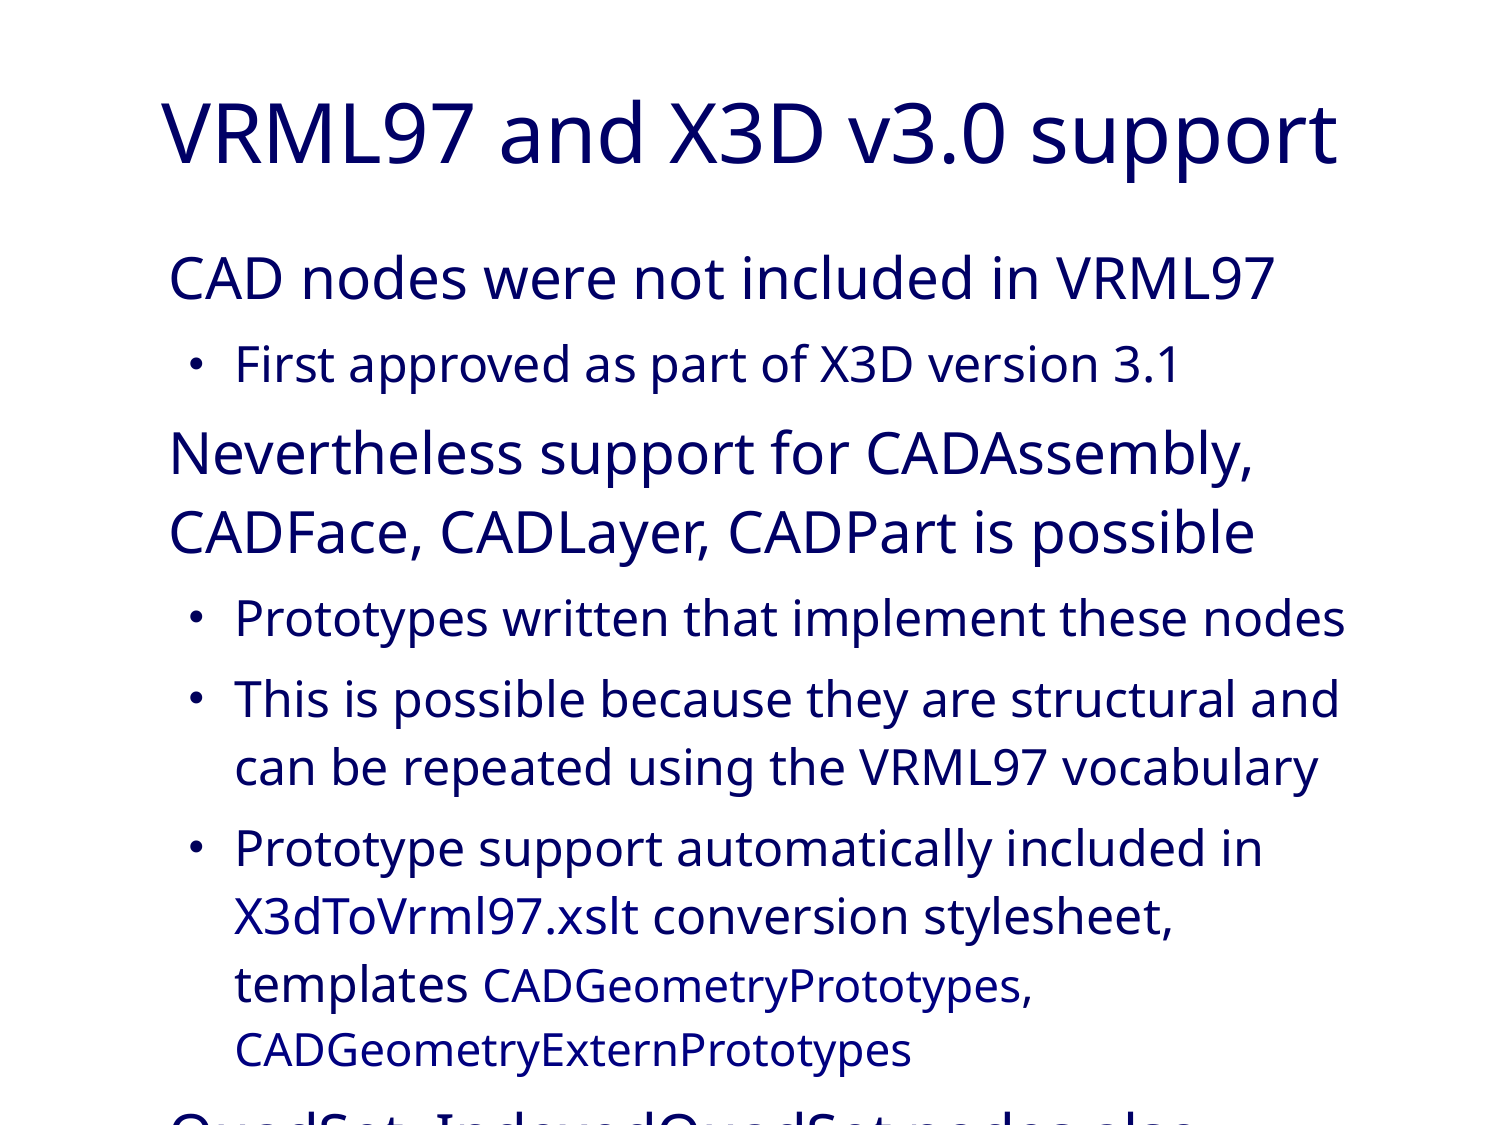

# VRML97 and X3D v3.0 support
CAD nodes were not included in VRML97
First approved as part of X3D version 3.1
Nevertheless support for CADAssembly, CADFace, CADLayer, CADPart is possible
Prototypes written that implement these nodes
This is possible because they are structural and can be repeated using the VRML97 vocabulary
Prototype support automatically included in X3dToVrml97.xslt conversion stylesheet, templates CADGeometryPrototypes, CADGeometryExternPrototypes
QuadSet, IndexedQuadSet nodes also provided
Quadrilaterals converted to IndexedFaceSet